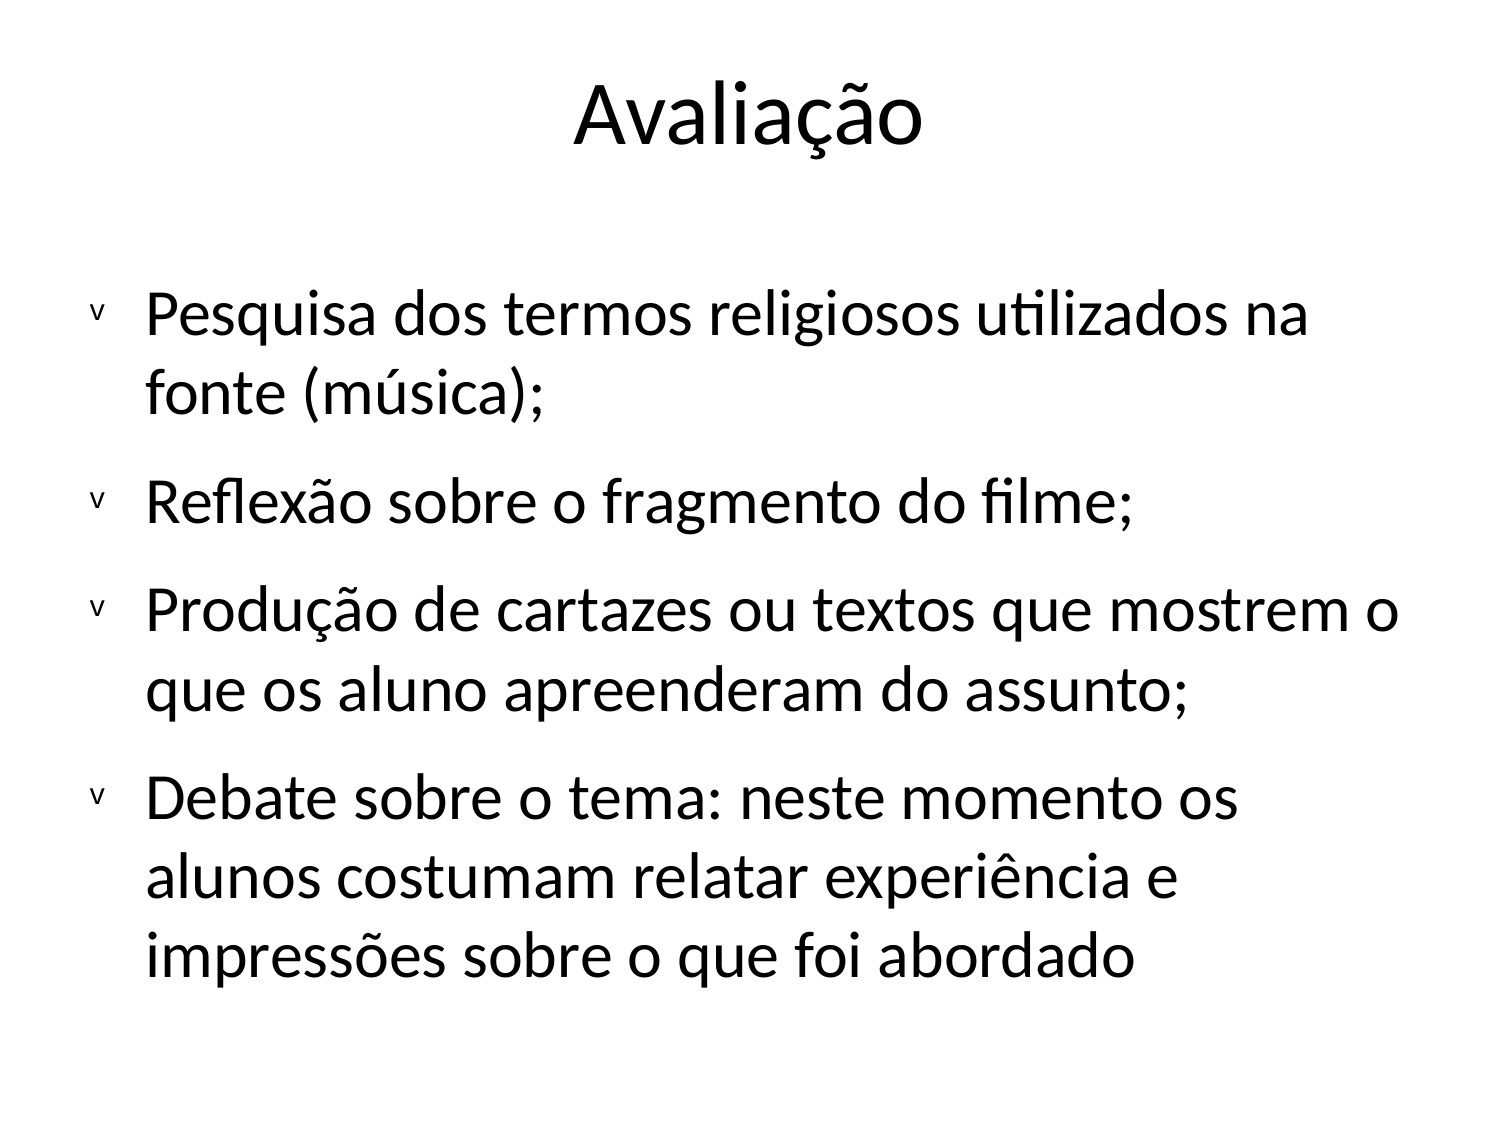

# Avaliação
Pesquisa dos termos religiosos utilizados na fonte (música);
Reflexão sobre o fragmento do filme;
Produção de cartazes ou textos que mostrem o que os aluno apreenderam do assunto;
Debate sobre o tema: neste momento os alunos costumam relatar experiência e impressões sobre o que foi abordado